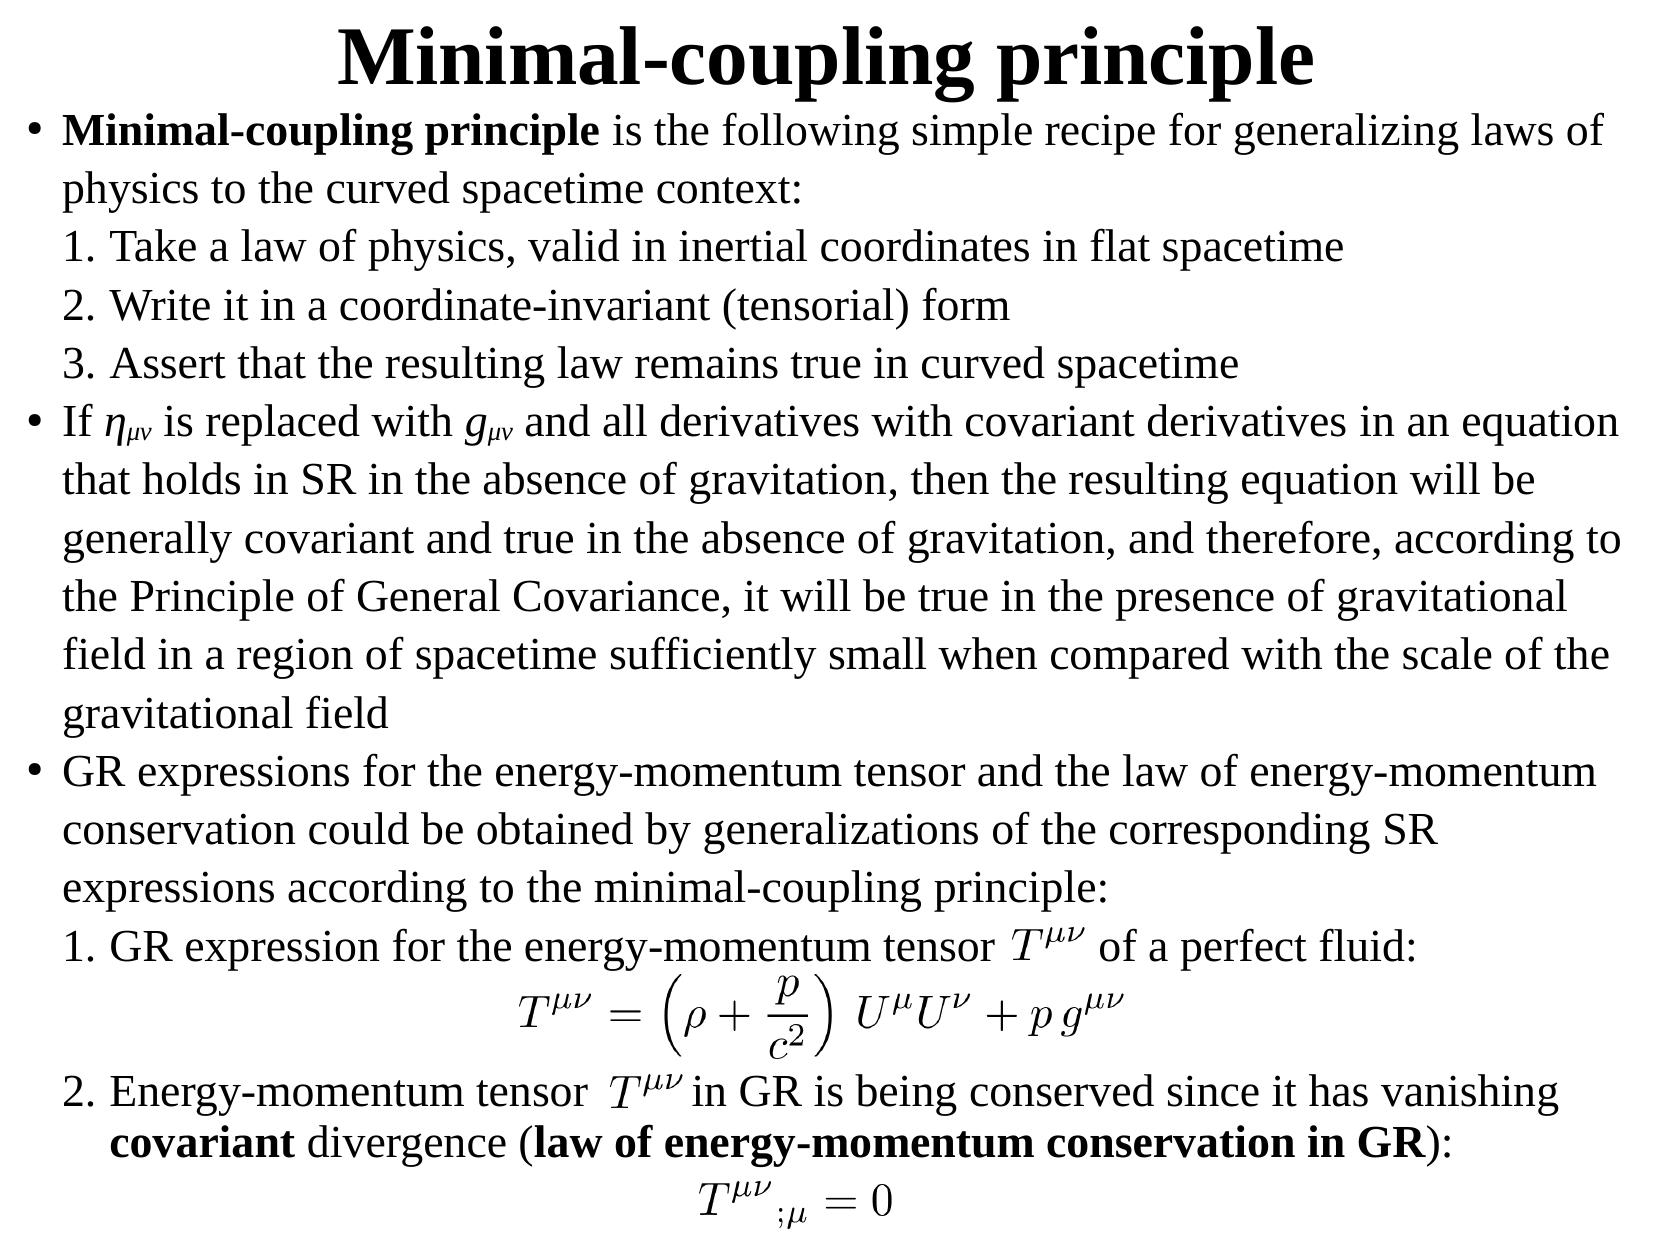

Minimal-coupling principle
# Minimal-coupling principle is the following simple recipe for generalizing laws of physics to the curved spacetime context:
Take a law of physics, valid in inertial coordinates in flat spacetime
Write it in a coordinate-invariant (tensorial) form
Assert that the resulting law remains true in curved spacetime
If ημν is replaced with gμν and all derivatives with covariant derivatives in an equation that holds in SR in the absence of gravitation, then the resulting equation will be generally covariant and true in the absence of gravitation, and therefore, according to the Principle of General Covariance, it will be true in the presence of gravitational field in a region of spacetime sufficiently small when compared with the scale of the gravitational field
GR expressions for the energy-momentum tensor and the law of energy-momentum conservation could be obtained by generalizations of the corresponding SR expressions according to the minimal-coupling principle:
GR expression for the energy-momentum tensor of a perfect fluid:
Energy-momentum tensor in GR is being conserved since it has vanishing covariant divergence (law of energy-momentum conservation in GR):